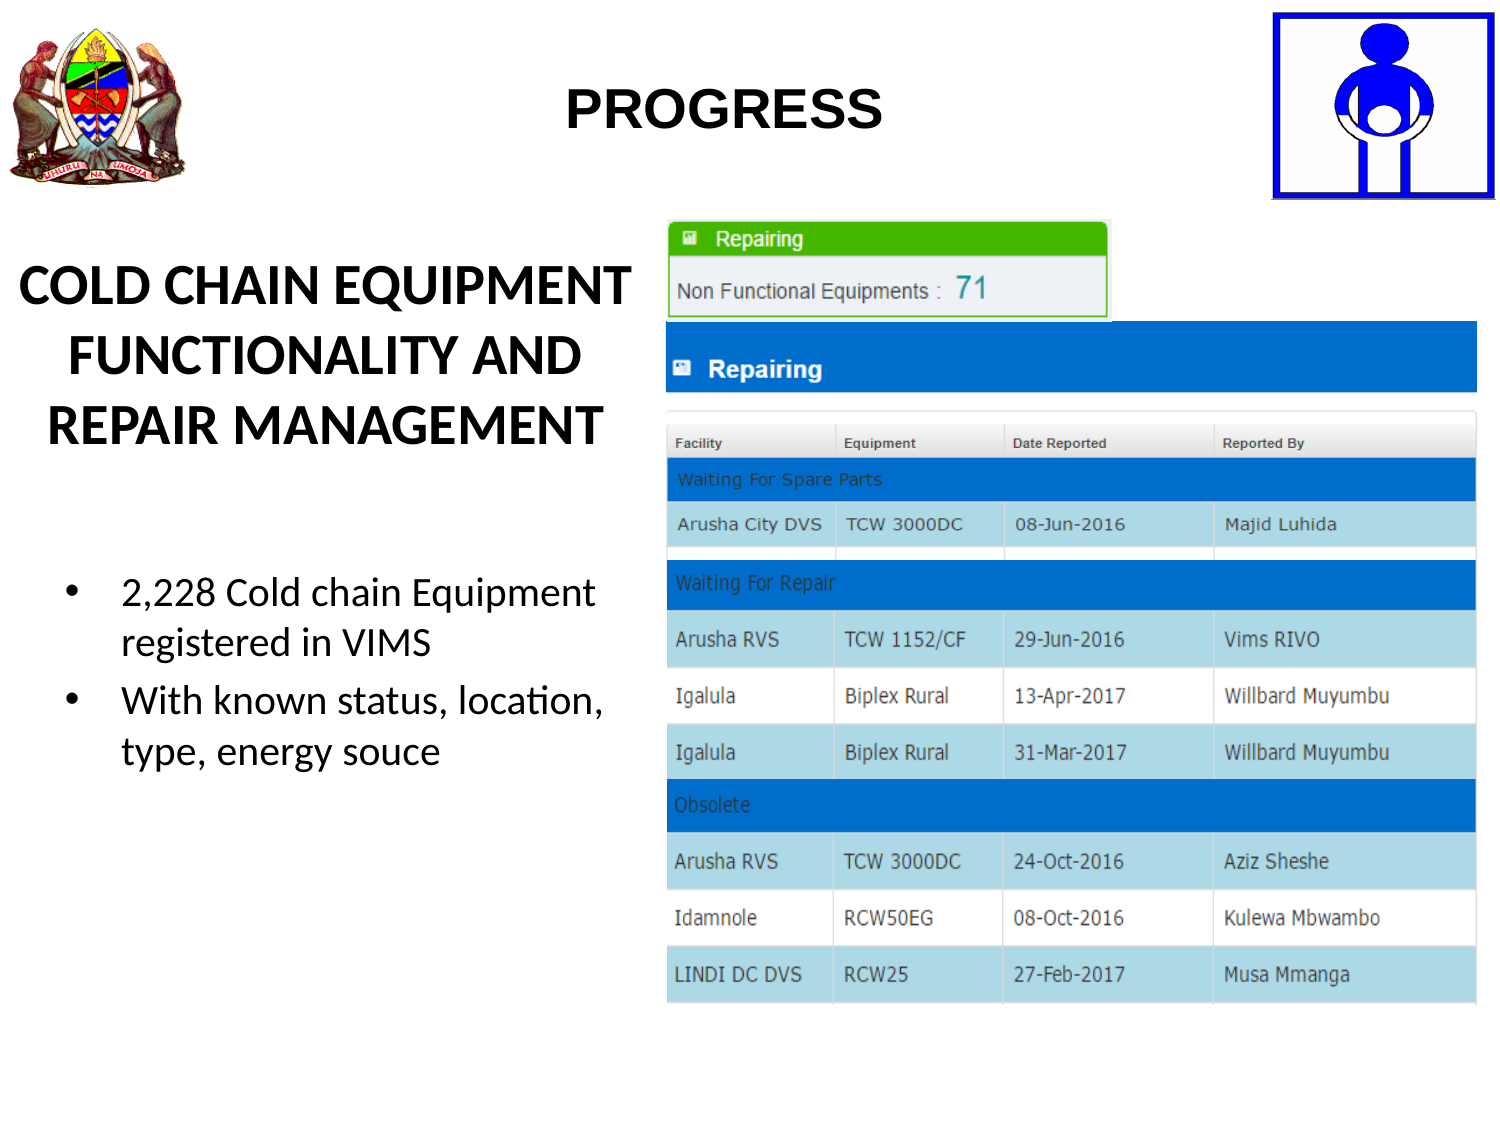

# PROGRESS
COLD CHAIN EQUIPMENT FUNCTIONALITY AND REPAIR MANAGEMENT
2,228 Cold chain Equipment registered in VIMS
With known status, location, type, energy souce